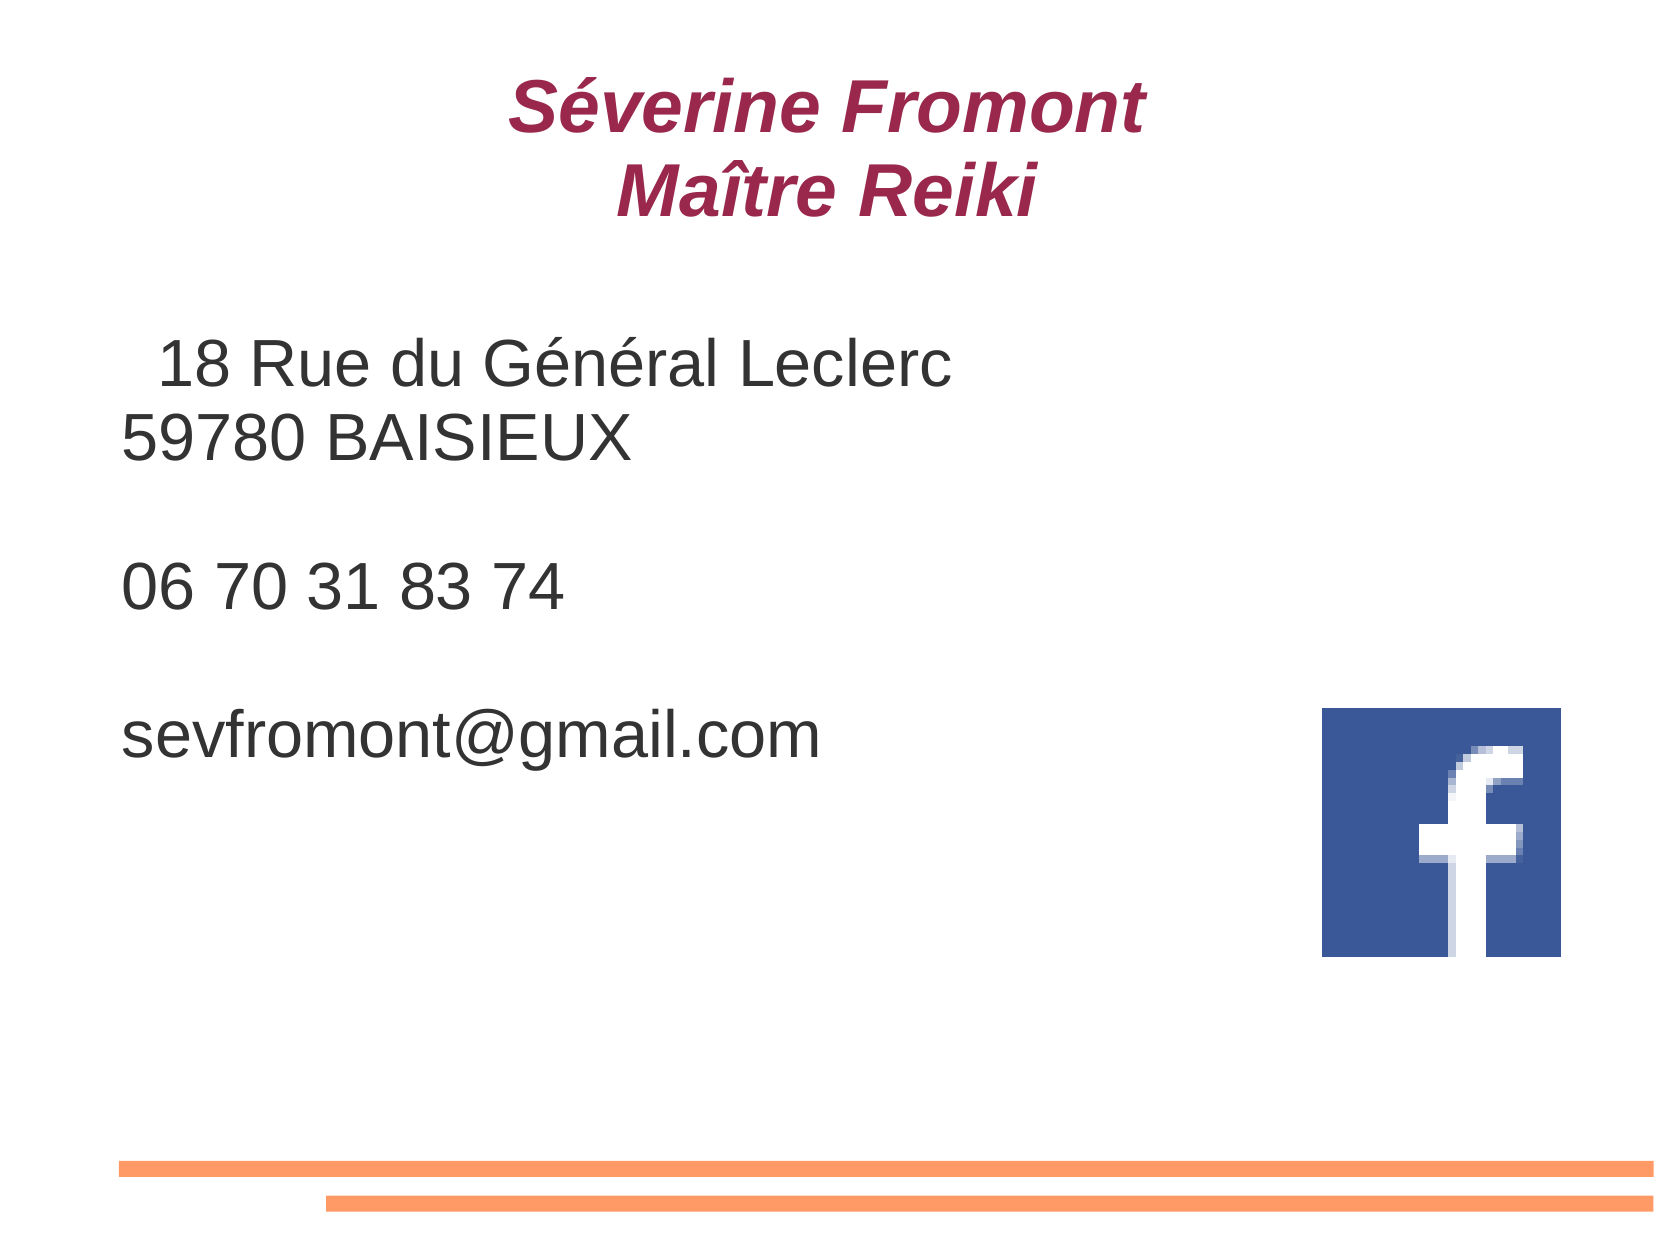

# Séverine Fromont Maître Reiki
18 Rue du Général Leclerc
59780 BAISIEUX
06 70 31 83 74
sevfromont@gmail.com